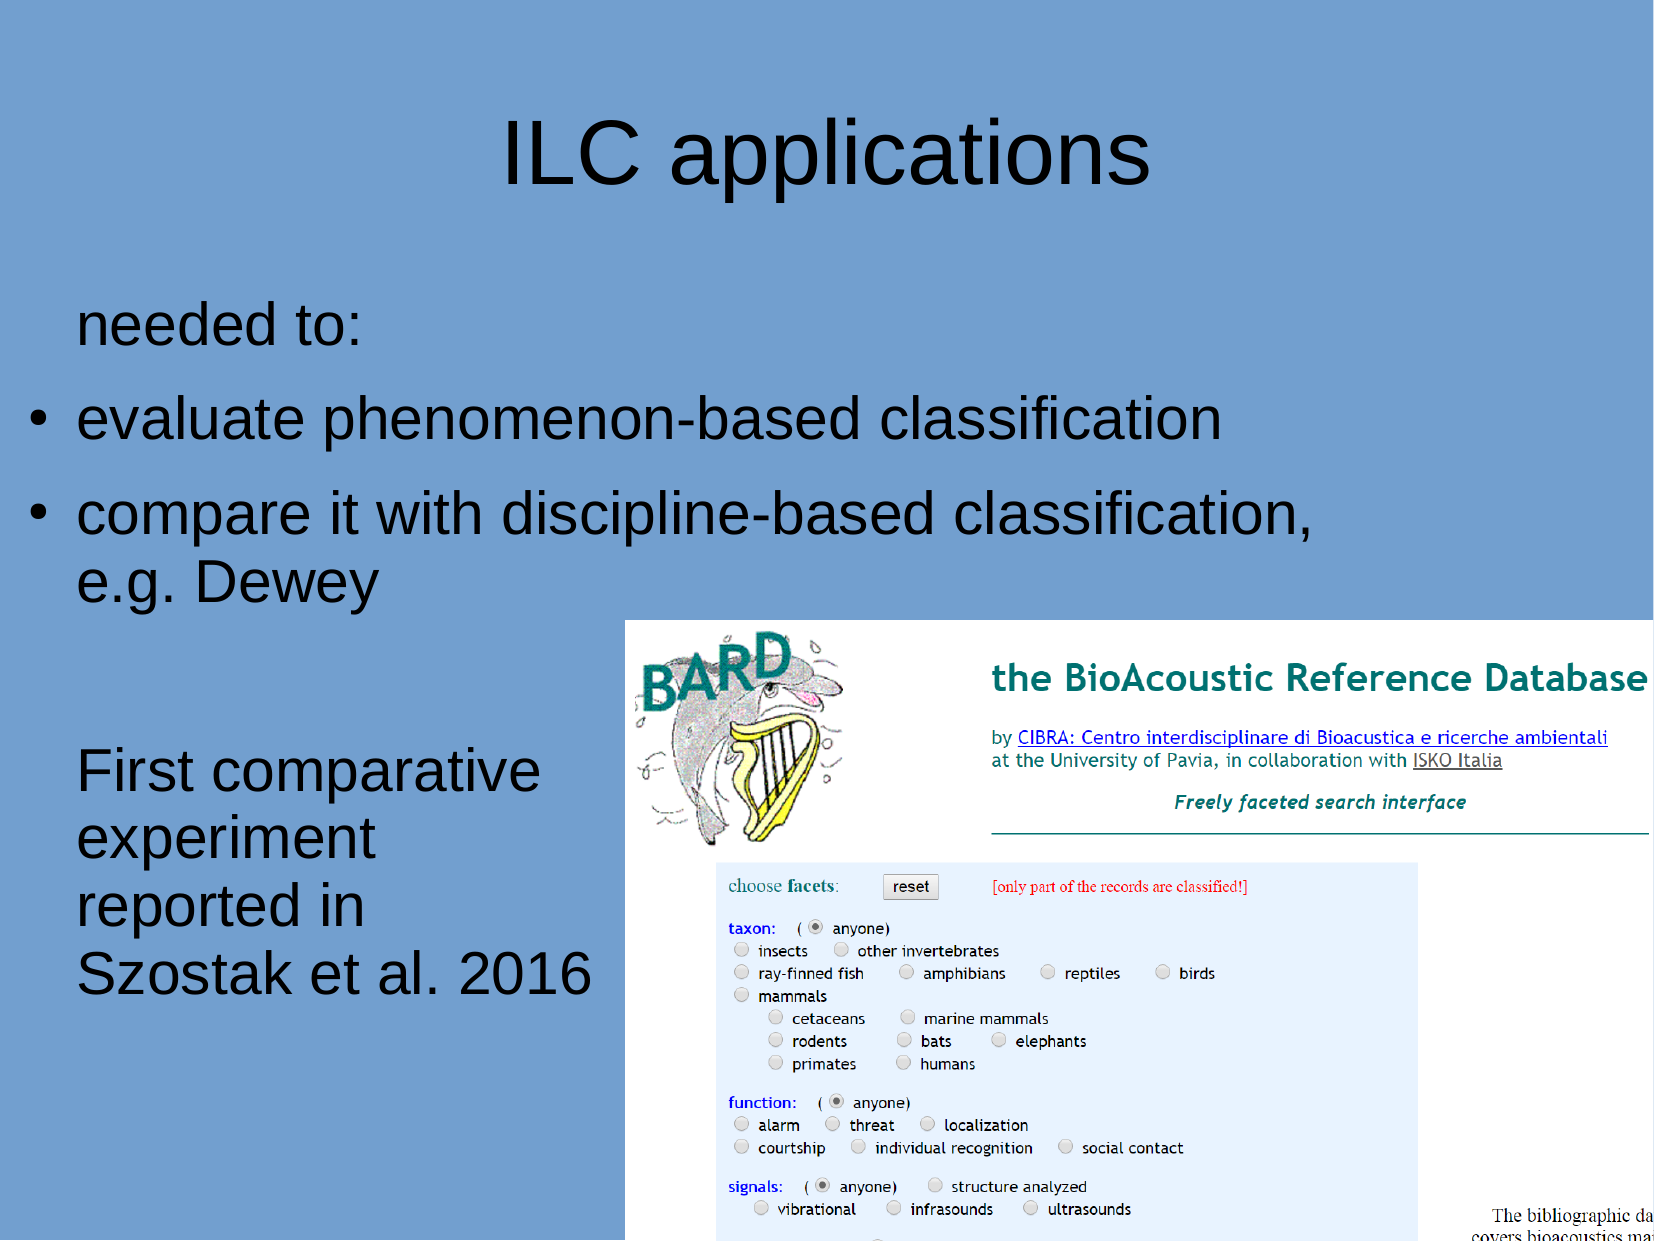

# ILC applications
needed to:
evaluate phenomenon-based classification
compare it with discipline-based classification,
e.g. Dewey
First comparative
experiment
reported in
Szostak et al. 2016